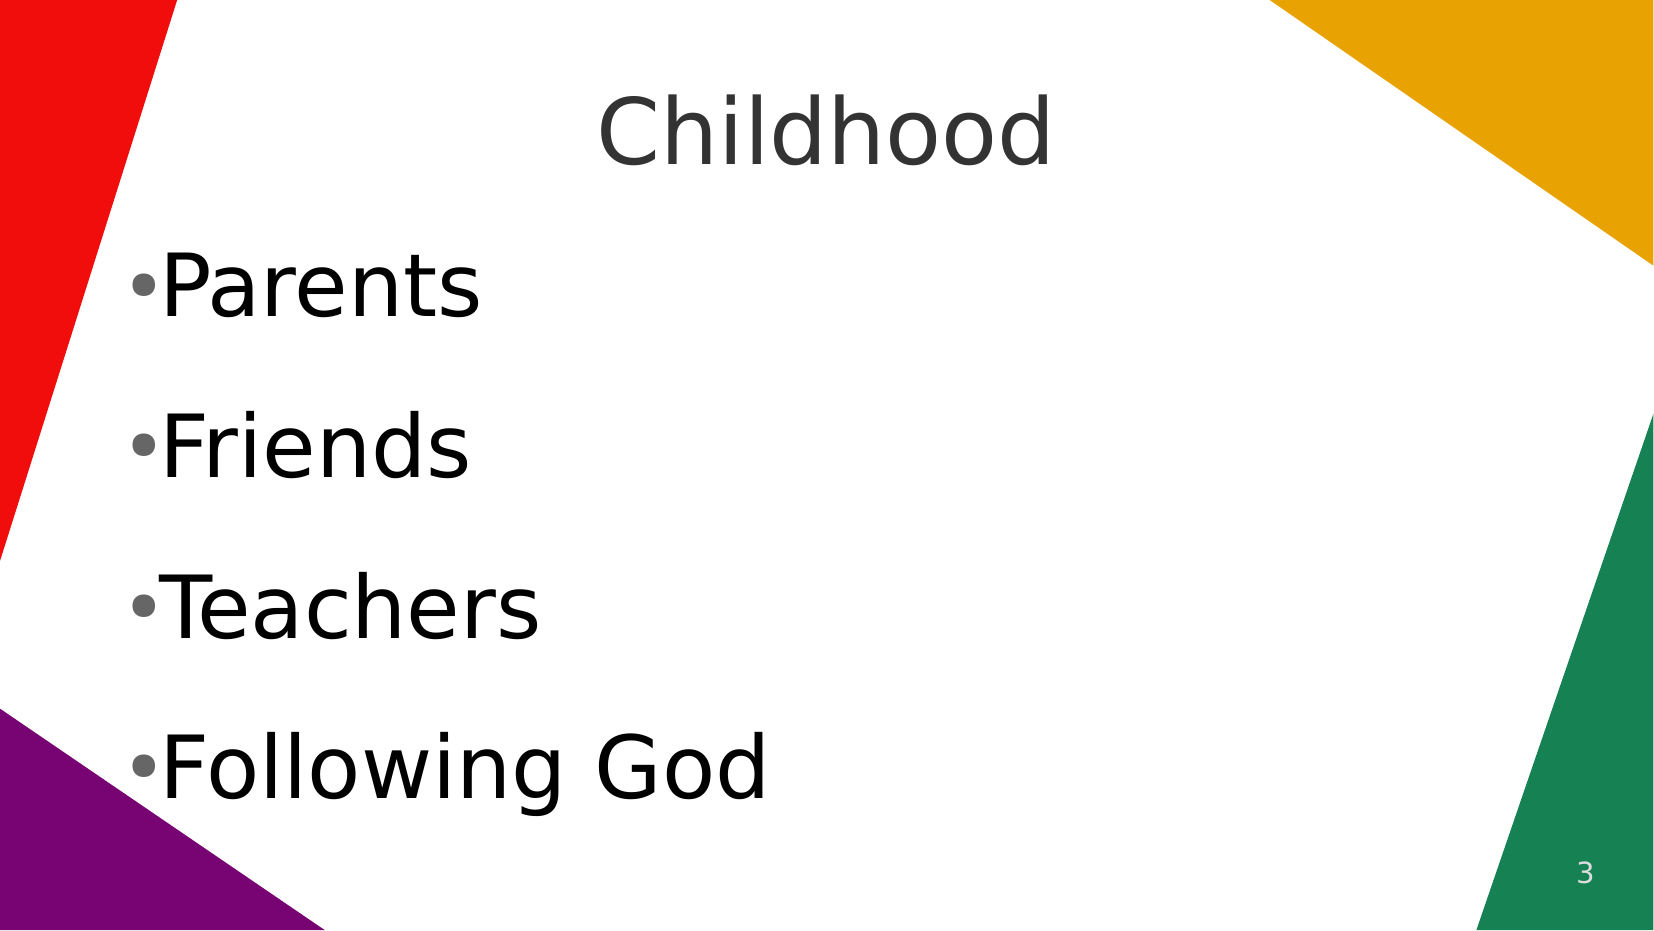

# Childhood
Parents
Friends
Teachers
Following God
3